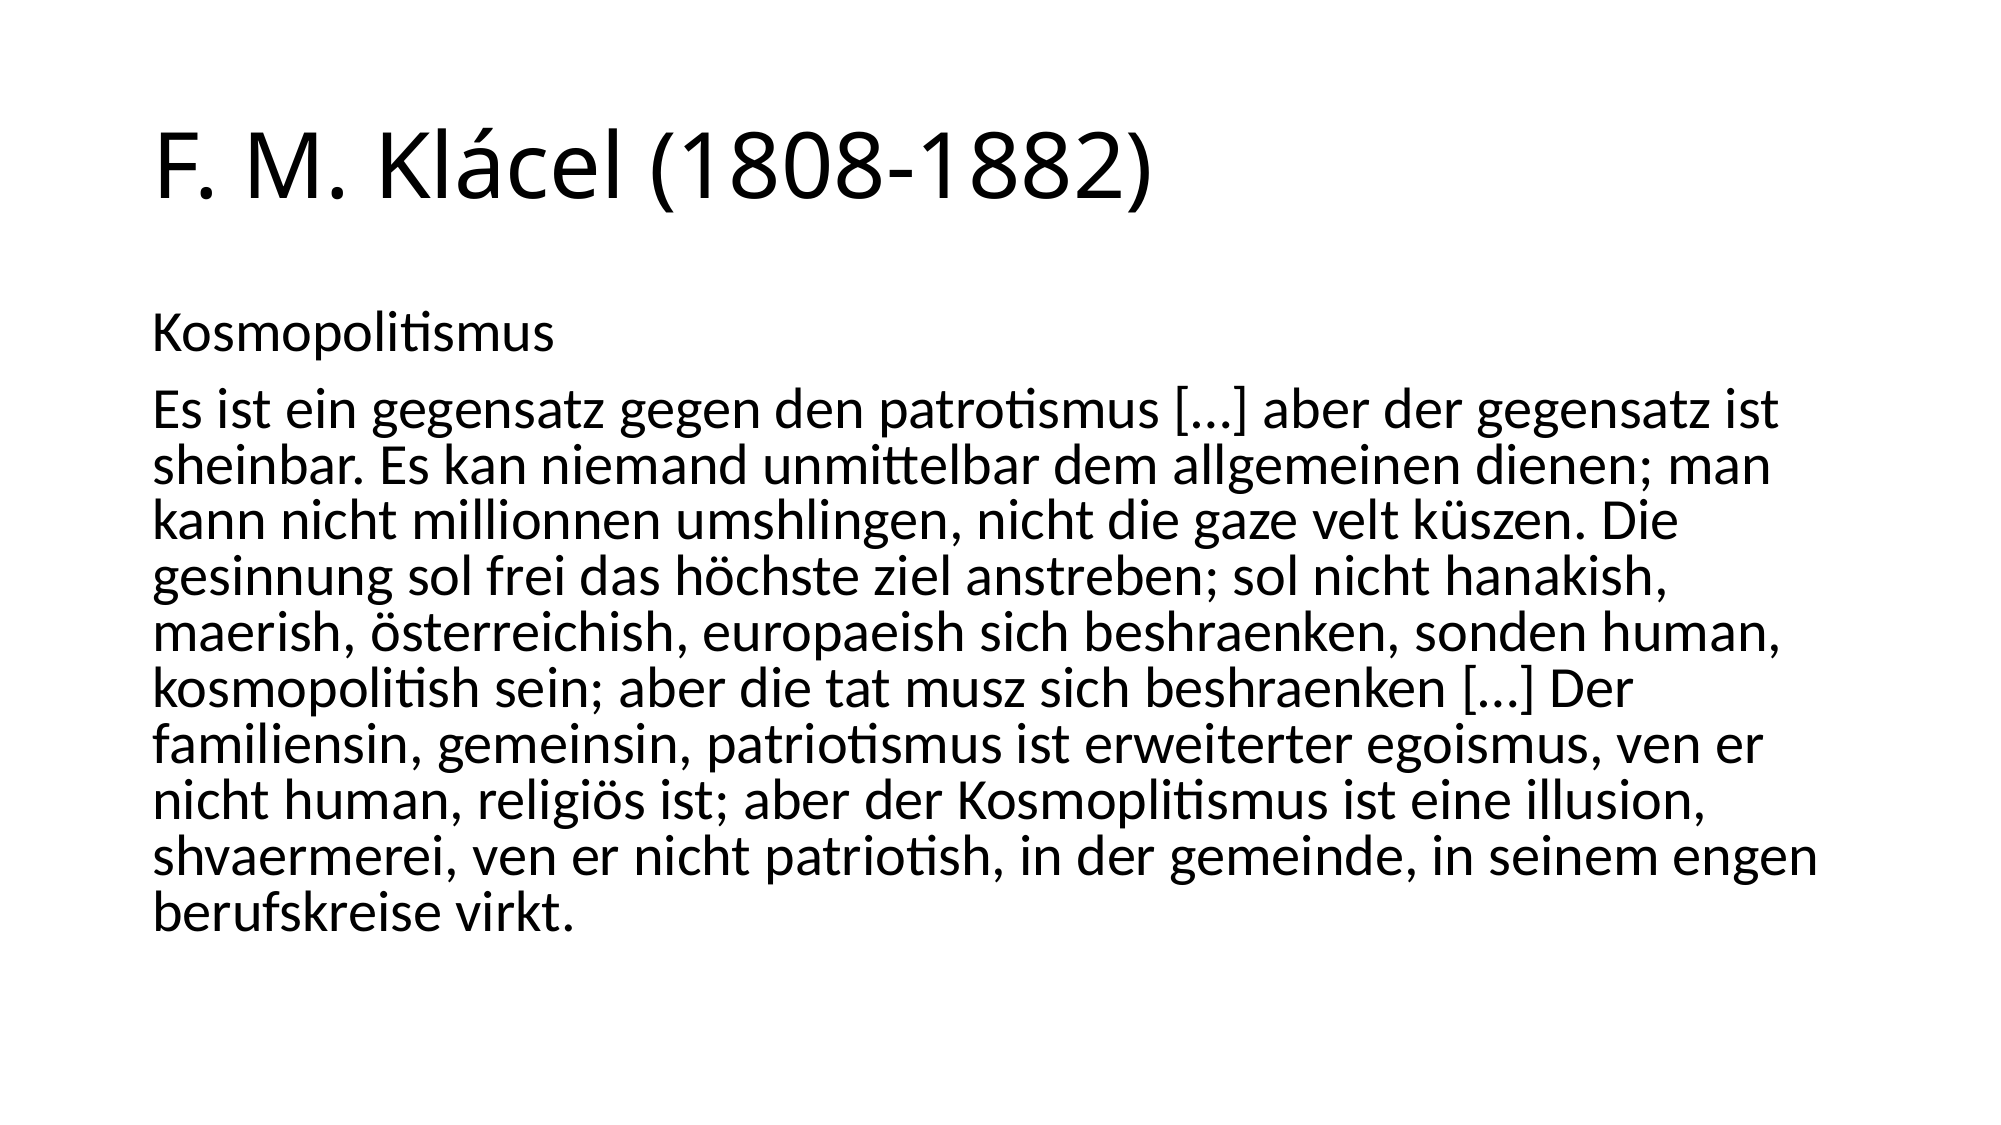

# F. M. Klácel (1808-1882)
Kosmopolitismus
Es ist ein gegensatz gegen den patrotismus […] aber der gegensatz ist sheinbar. Es kan niemand unmittelbar dem allgemeinen dienen; man kann nicht millionnen umshlingen, nicht die gaze velt küszen. Die gesinnung sol frei das höchste ziel anstreben; sol nicht hanakish, maerish, österreichish, europaeish sich beshraenken, sonden human, kosmopolitish sein; aber die tat musz sich beshraenken […] Der familiensin, gemeinsin, patriotismus ist erweiterter egoismus, ven er nicht human, religiös ist; aber der Kosmoplitismus ist eine illusion, shvaermerei, ven er nicht patriotish, in der gemeinde, in seinem engen berufskreise virkt.